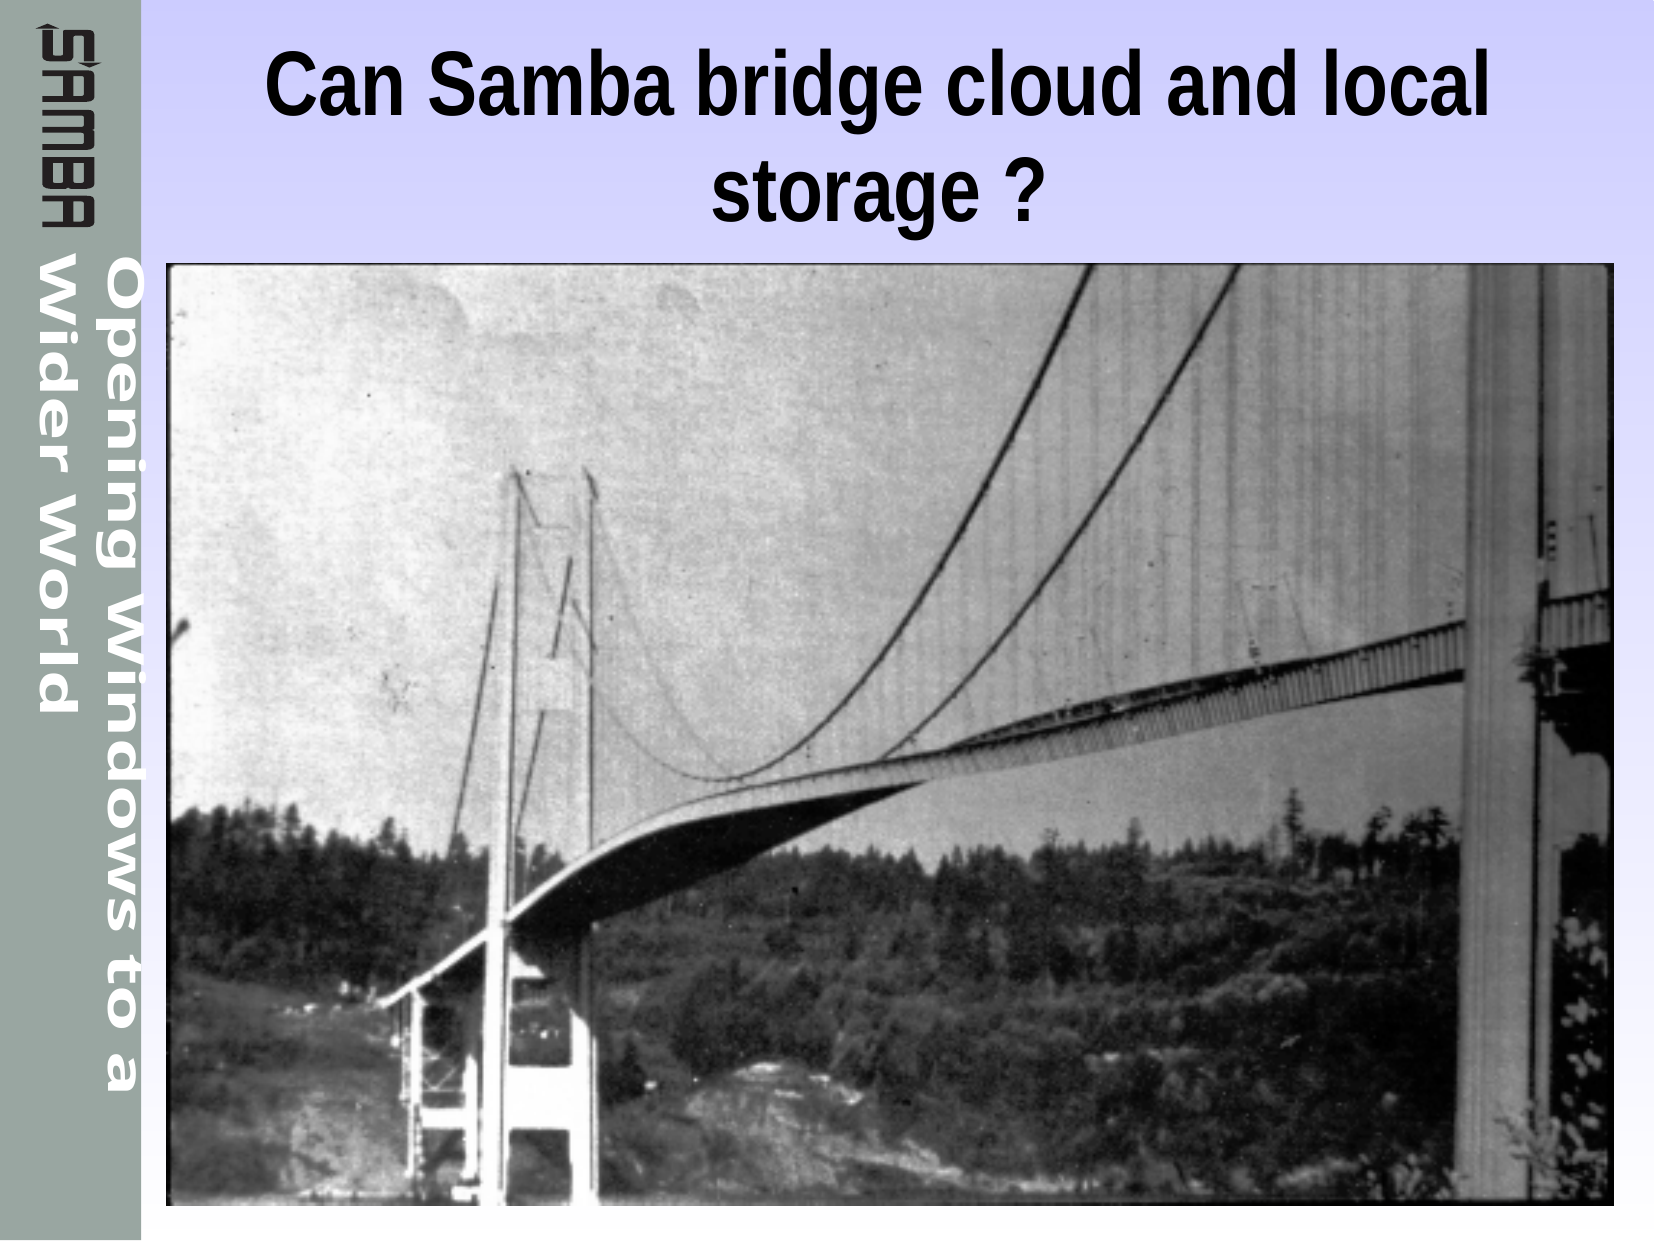

# Can Samba bridge cloud and local storage ?